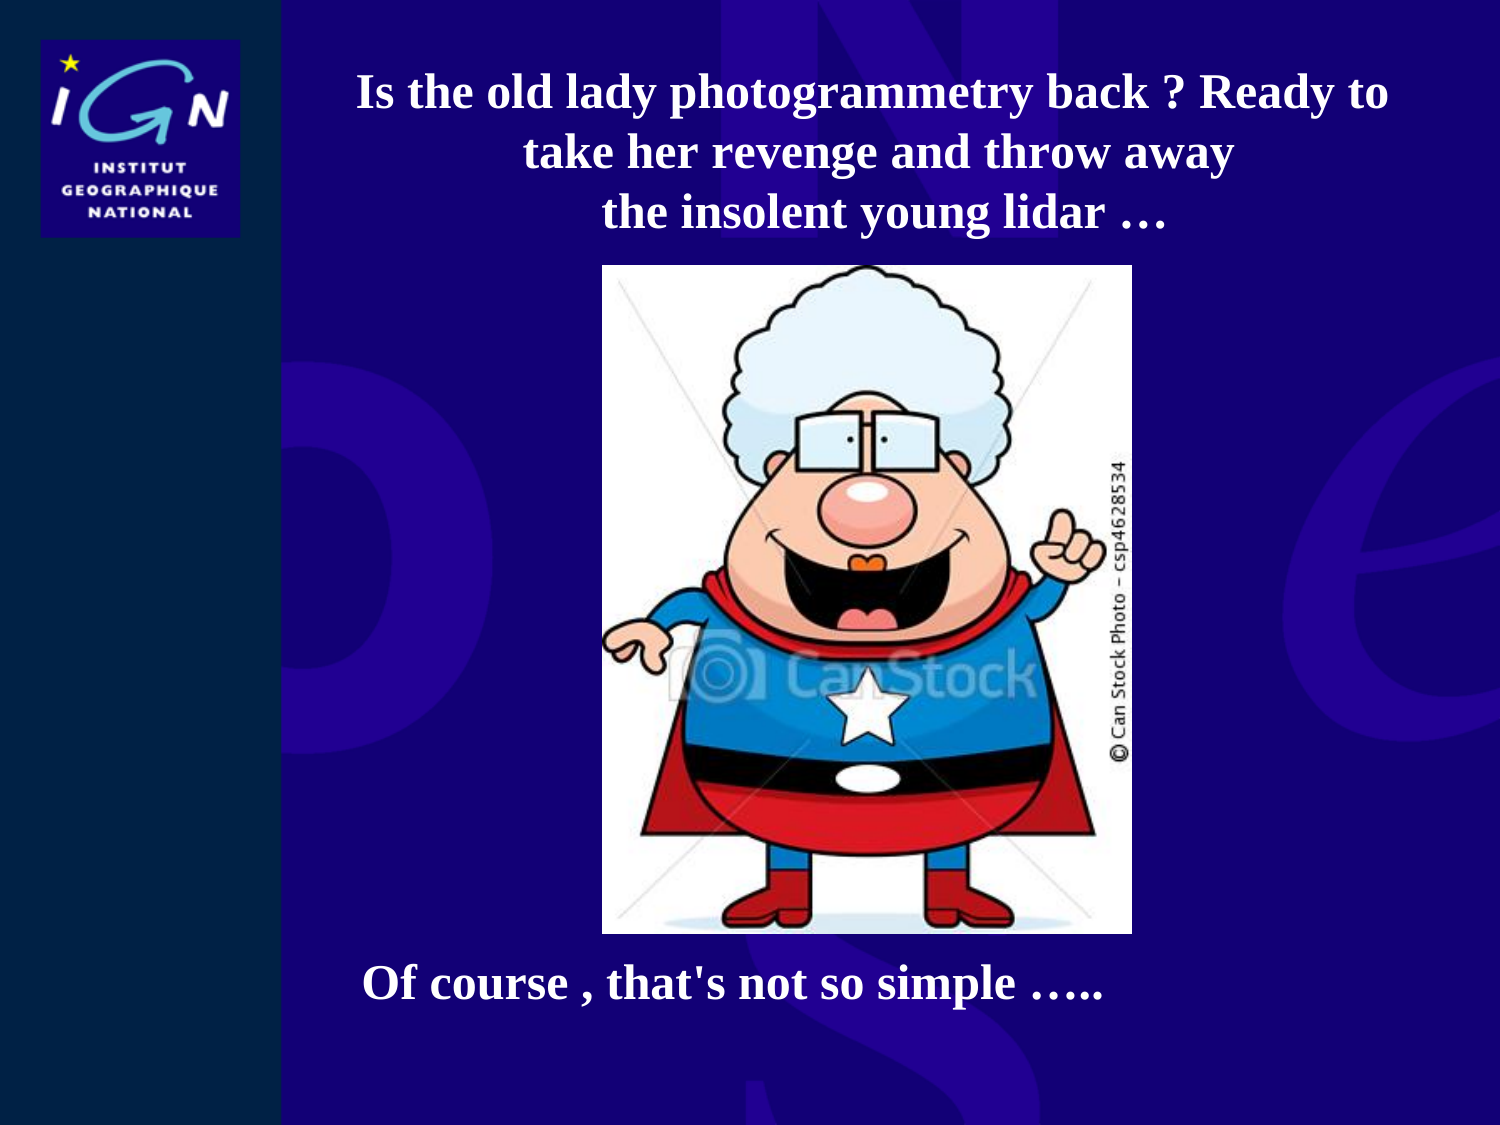

Is the old lady photogrammetry back ? Ready to
take her revenge and throw away
 the insolent young lidar …
Of course , that's not so simple …..